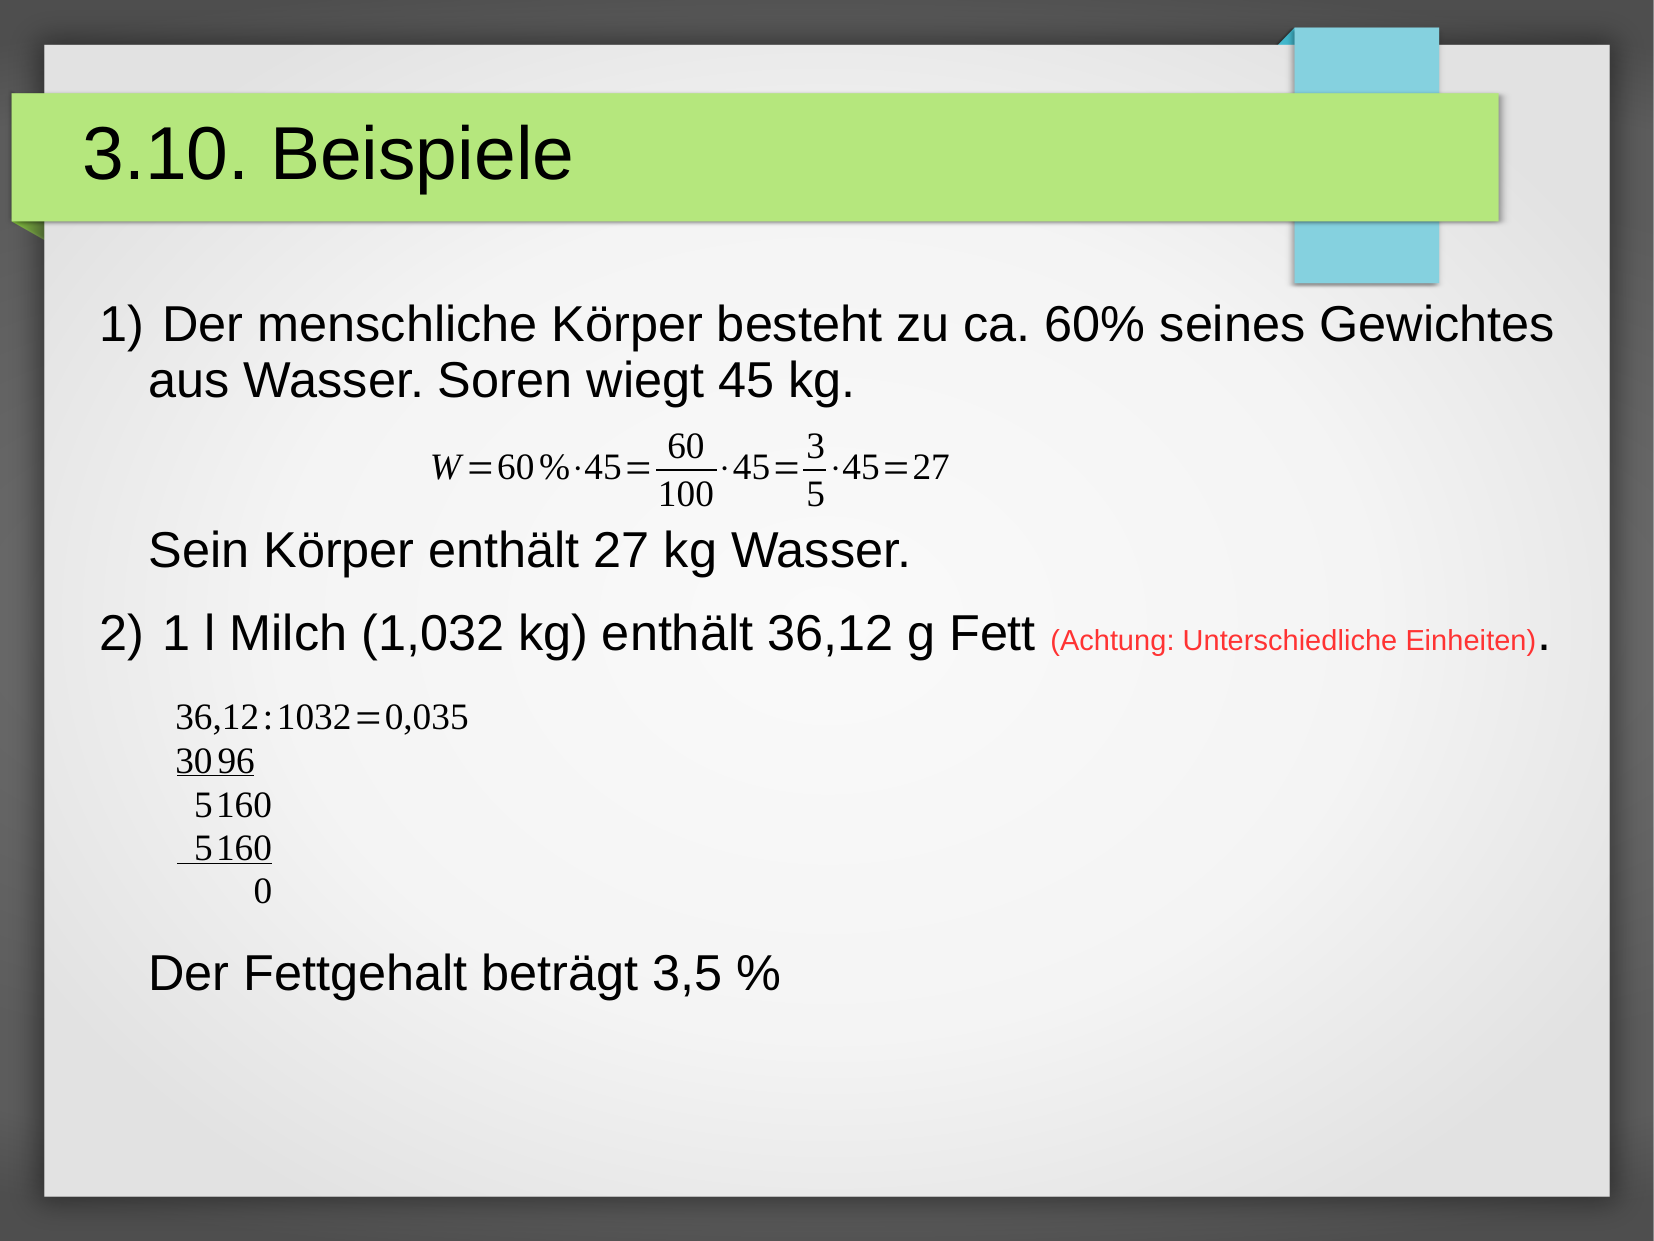

3.10. Beispiele
# Der menschliche Körper besteht zu ca. 60% seines Gewichtes aus Wasser. Soren wiegt 45 kg. Sein Körper enthält 27 kg Wasser.
 1 l Milch (1,032 kg) enthält 36,12 g Fett (Achtung: Unterschiedliche Einheiten).
Der Fettgehalt beträgt 3,5 %